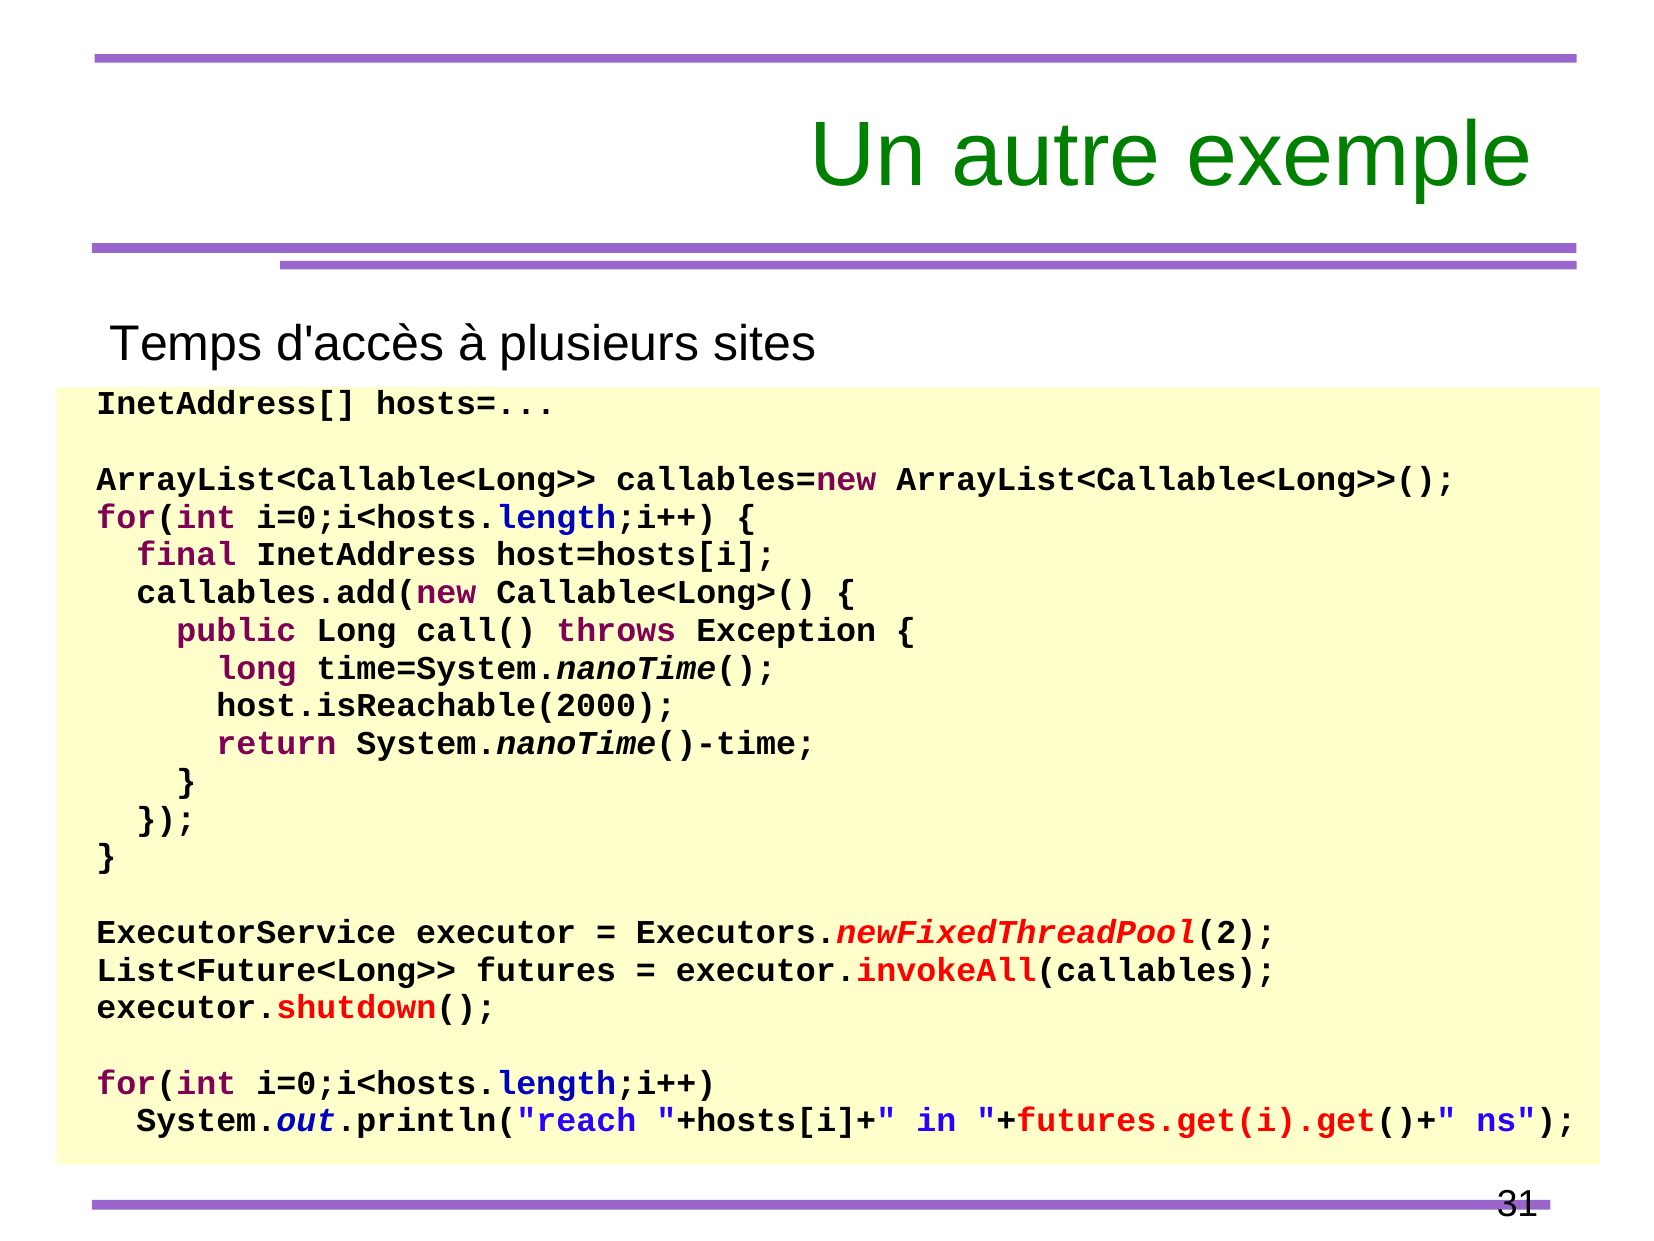

# Un autre exemple
Temps d'accès à plusieurs sites
 InetAddress[] hosts=...
 ArrayList<Callable<Long>> callables=new ArrayList<Callable<Long>>();
 for(int i=0;i<hosts.length;i++) {
 final InetAddress host=hosts[i];
 callables.add(new Callable<Long>() {
 public Long call() throws Exception {
 long time=System.nanoTime();
 host.isReachable(2000);
 return System.nanoTime()-time;
 }
 });
 }
 ExecutorService executor = Executors.newFixedThreadPool(2);
 List<Future<Long>> futures = executor.invokeAll(callables);
 executor.shutdown();
 for(int i=0;i<hosts.length;i++)
 System.out.println("reach "+hosts[i]+" in "+futures.get(i).get()+" ns");